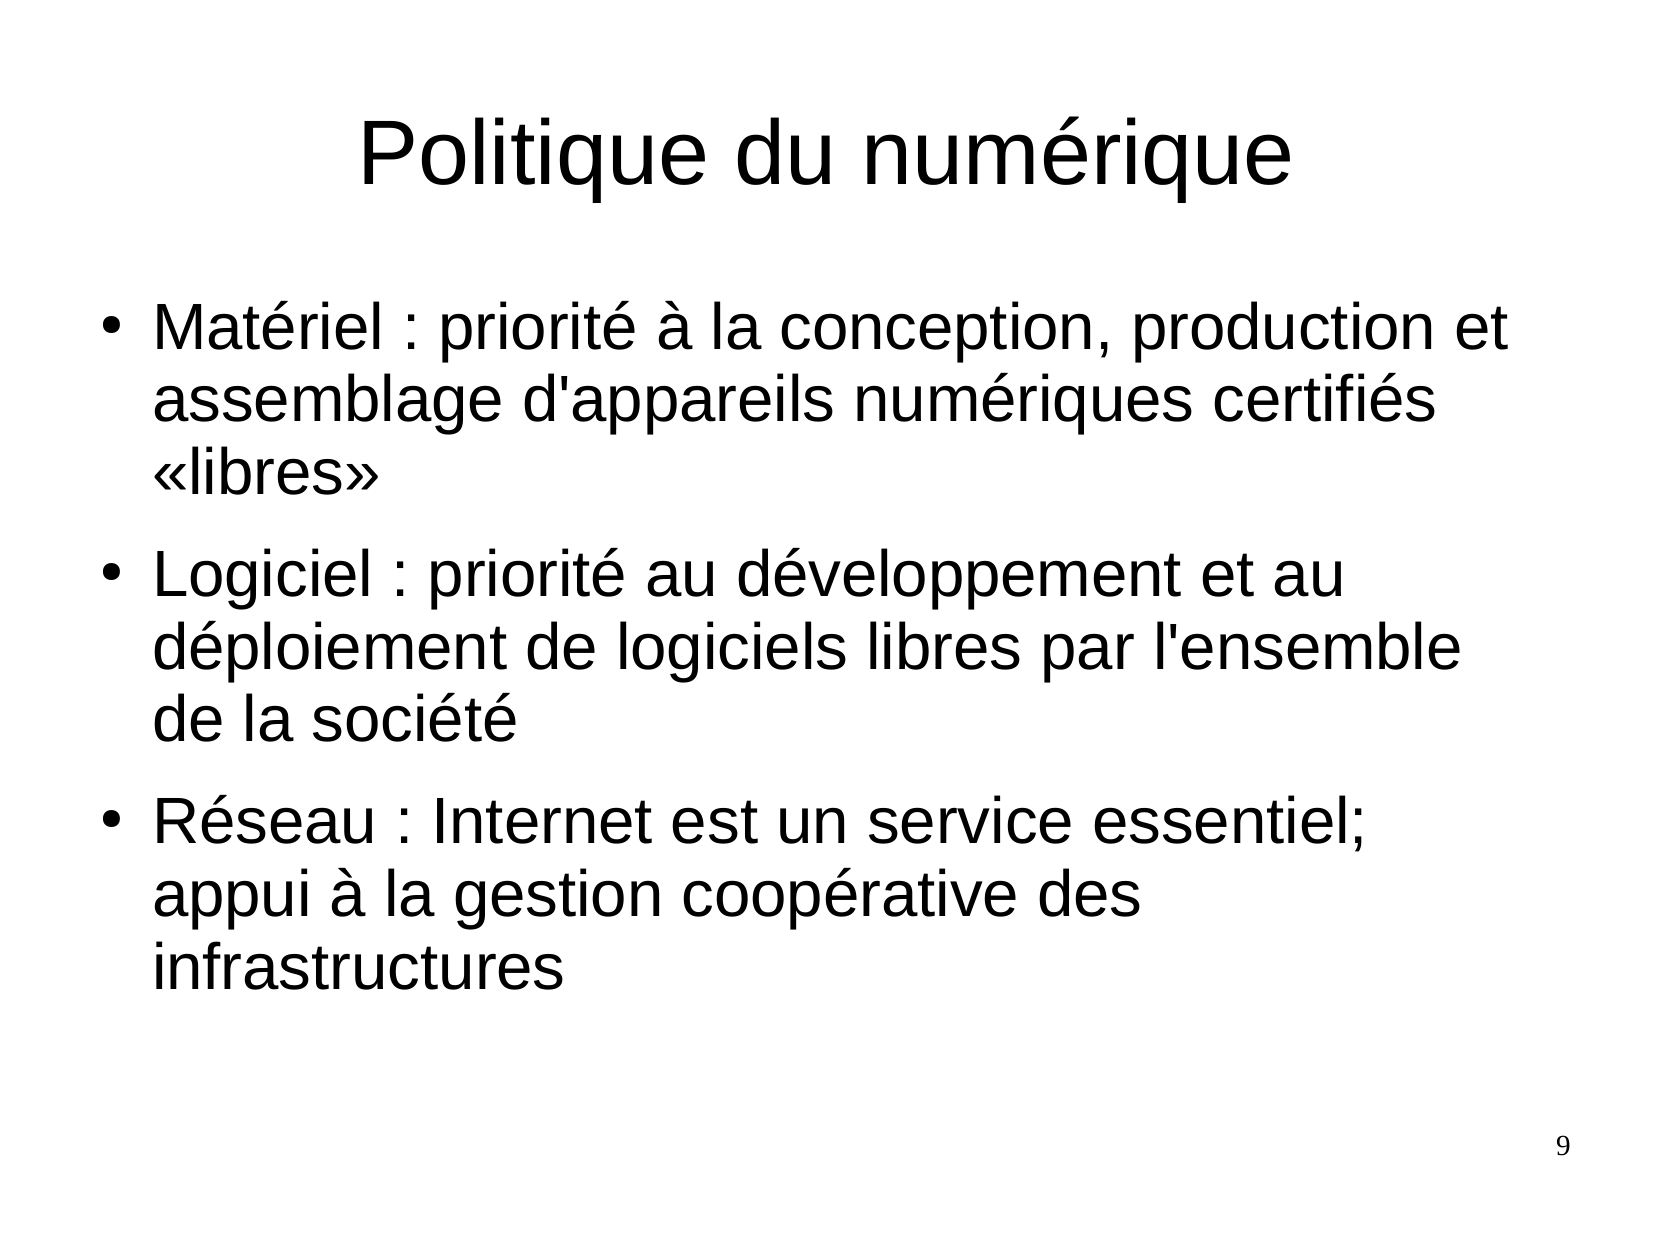

# Politique du numérique
Matériel : priorité à la conception, production et assemblage d'appareils numériques certifiés «libres»
Logiciel : priorité au développement et au déploiement de logiciels libres par l'ensemble de la société
Réseau : Internet est un service essentiel; appui à la gestion coopérative des infrastructures
9